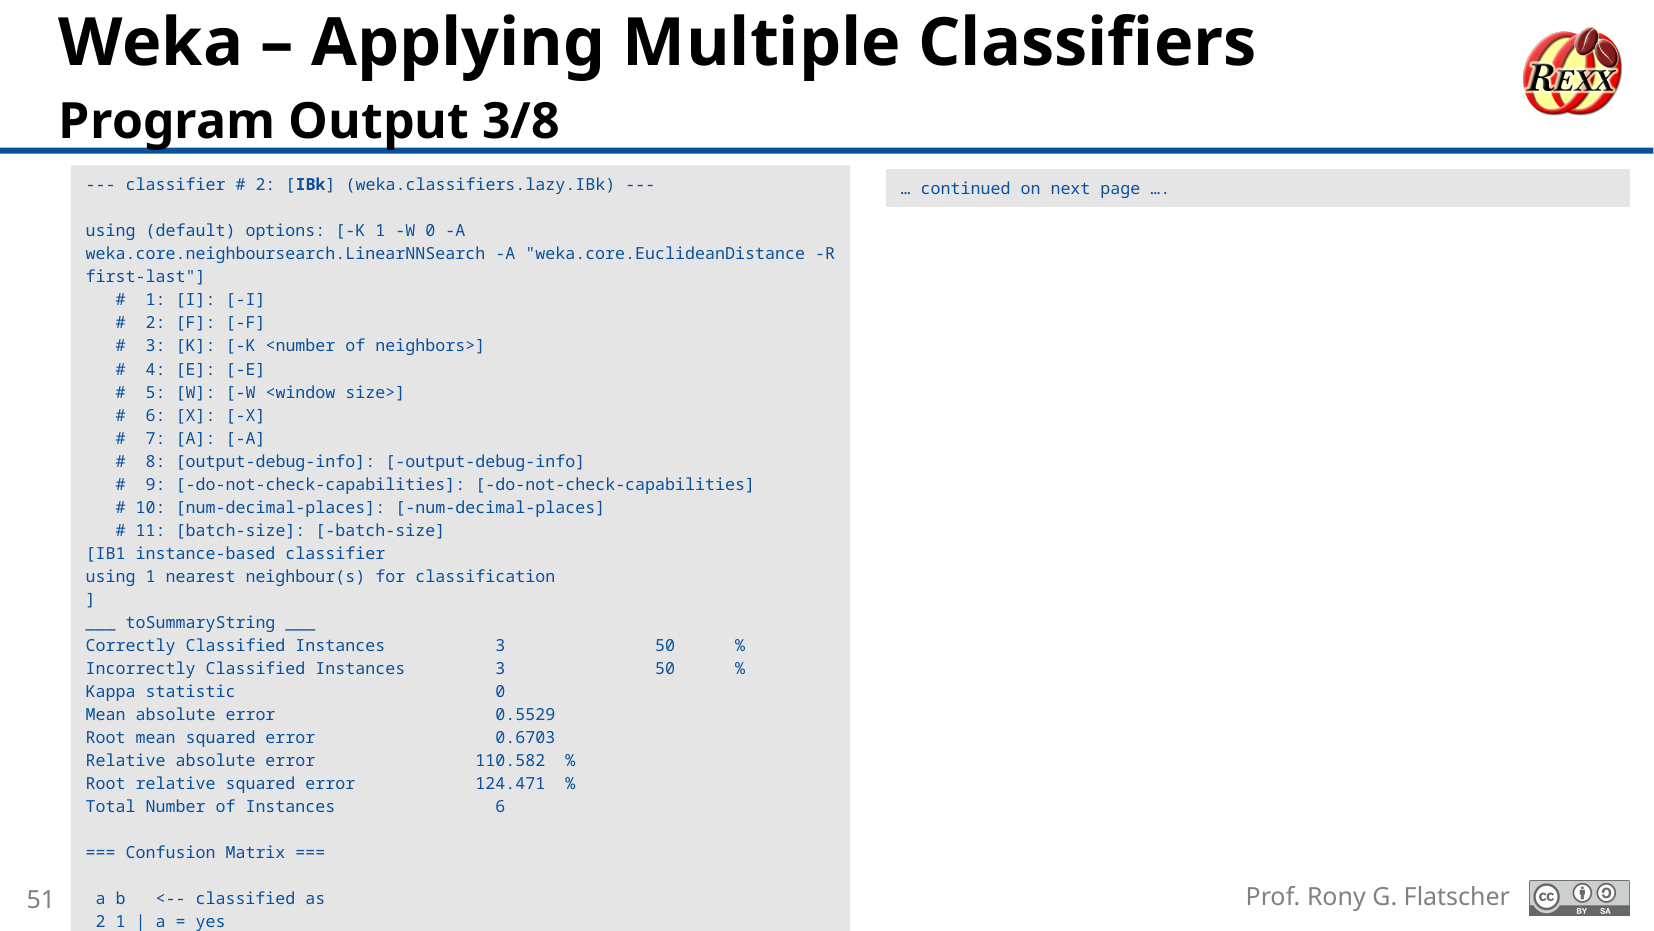

# Weka – Applying Multiple Classifiers Program Output 3/8
--- classifier # 2: [IBk] (weka.classifiers.lazy.IBk) ---
using (default) options: [-K 1 -W 0 -A weka.core.neighboursearch.LinearNNSearch -A "weka.core.EuclideanDistance -R first-last"]
 # 1: [I]: [-I]
 # 2: [F]: [-F]
 # 3: [K]: [-K <number of neighbors>]
 # 4: [E]: [-E]
 # 5: [W]: [-W <window size>]
 # 6: [X]: [-X]
 # 7: [A]: [-A]
 # 8: [output-debug-info]: [-output-debug-info]
 # 9: [-do-not-check-capabilities]: [-do-not-check-capabilities]
 # 10: [num-decimal-places]: [-num-decimal-places]
 # 11: [batch-size]: [-batch-size]
[IB1 instance-based classifier
using 1 nearest neighbour(s) for classification
]
___ toSummaryString ___
Correctly Classified Instances 3 50 %
Incorrectly Classified Instances 3 50 %
Kappa statistic 0
Mean absolute error 0.5529
Root mean squared error 0.6703
Relative absolute error 110.582 %
Root relative squared error 124.471 %
Total Number of Instances 6
=== Confusion Matrix ===
 a b <-- classified as
 2 1 | a = yes
 2 1 | b = no
… continued on next page ….